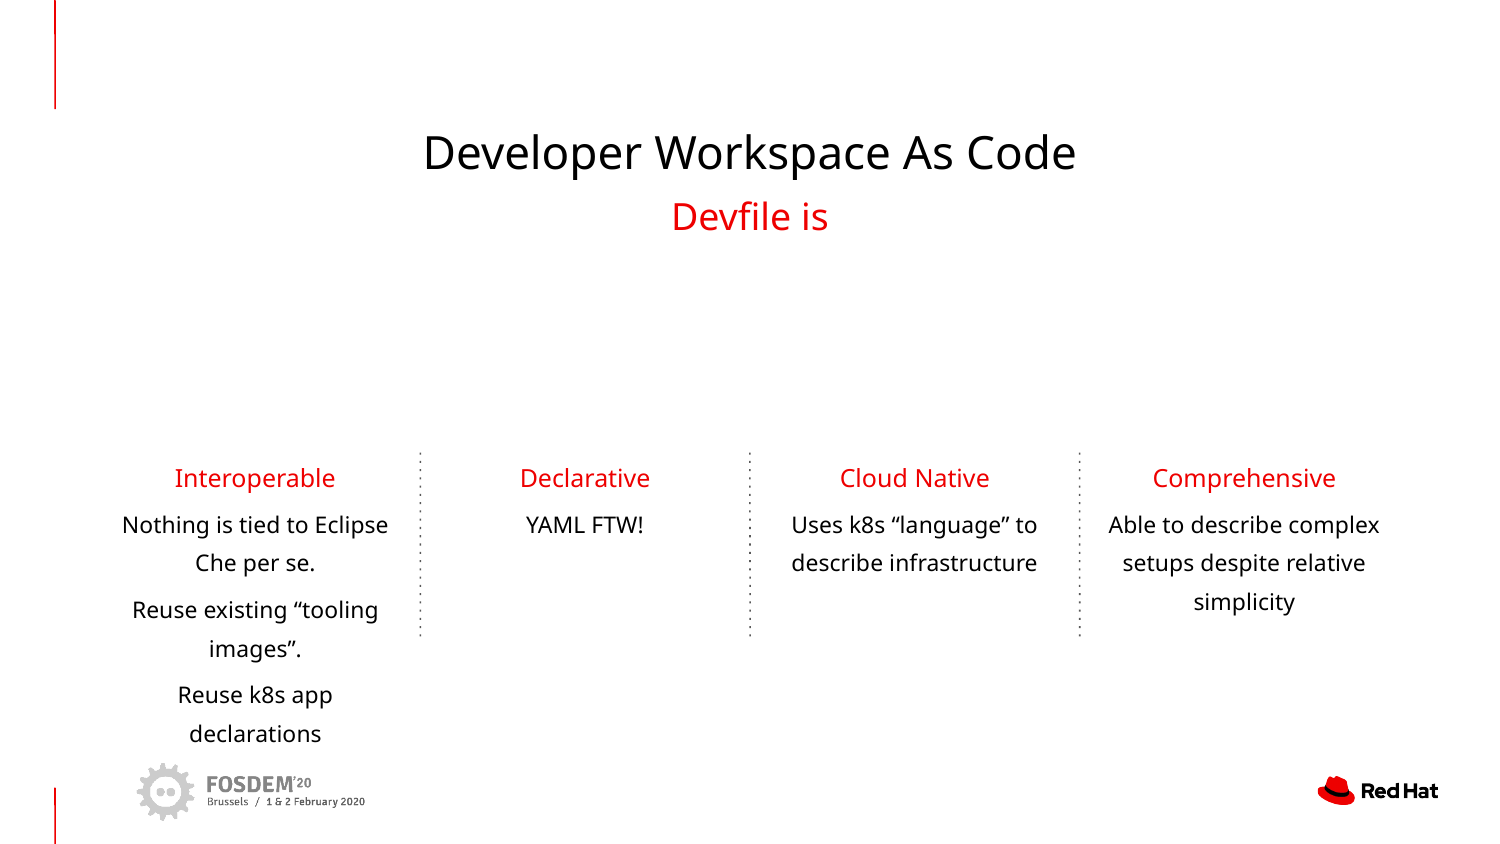

# Developer Workspace As Code
Devfile is
Interoperable
Declarative
Cloud Native
Comprehensive
Nothing is tied to Eclipse Che per se.
Reuse existing “tooling images”.
Reuse k8s app declarations
YAML FTW!
Uses k8s “language” to describe infrastructure
Able to describe complex setups despite relative simplicity